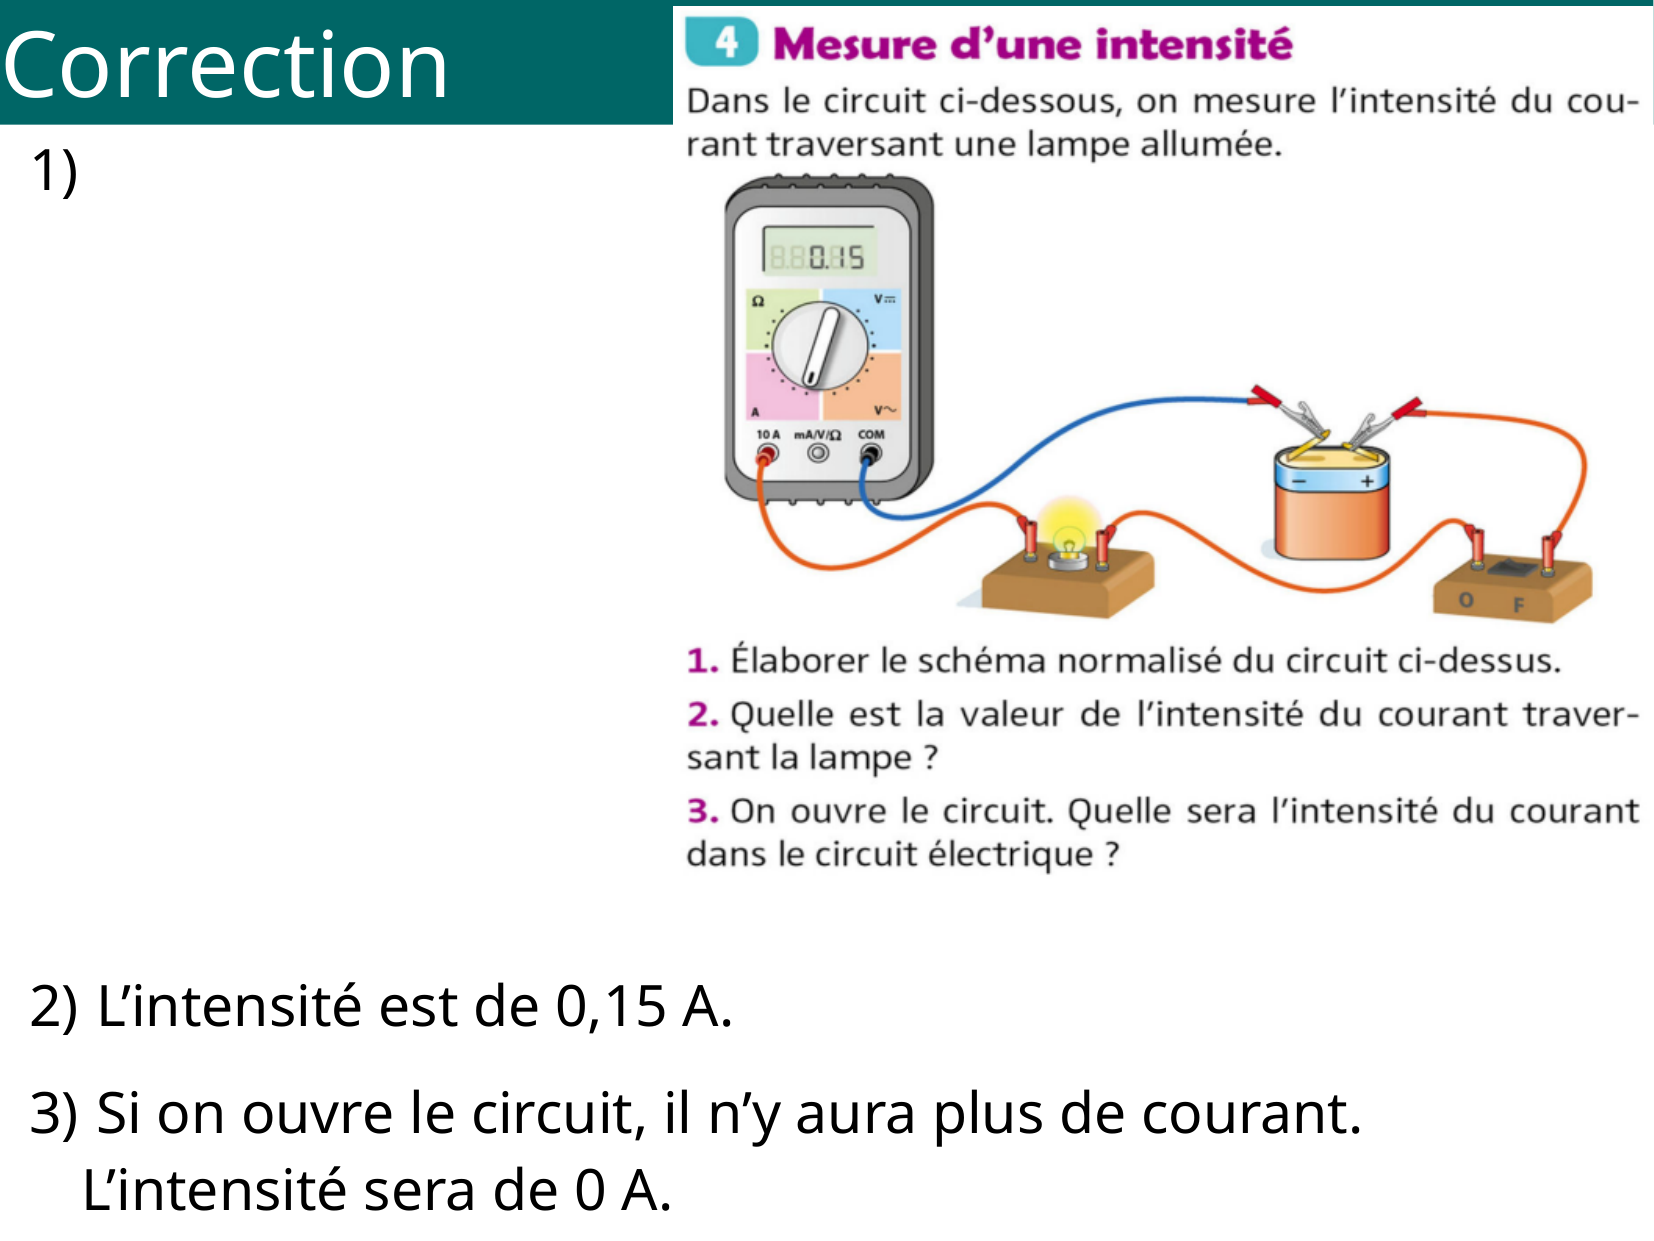

# Correction
 L’intensité est de 0,15 A.
 Si on ouvre le circuit, il n’y aura plus de courant. L’intensité sera de 0 A.